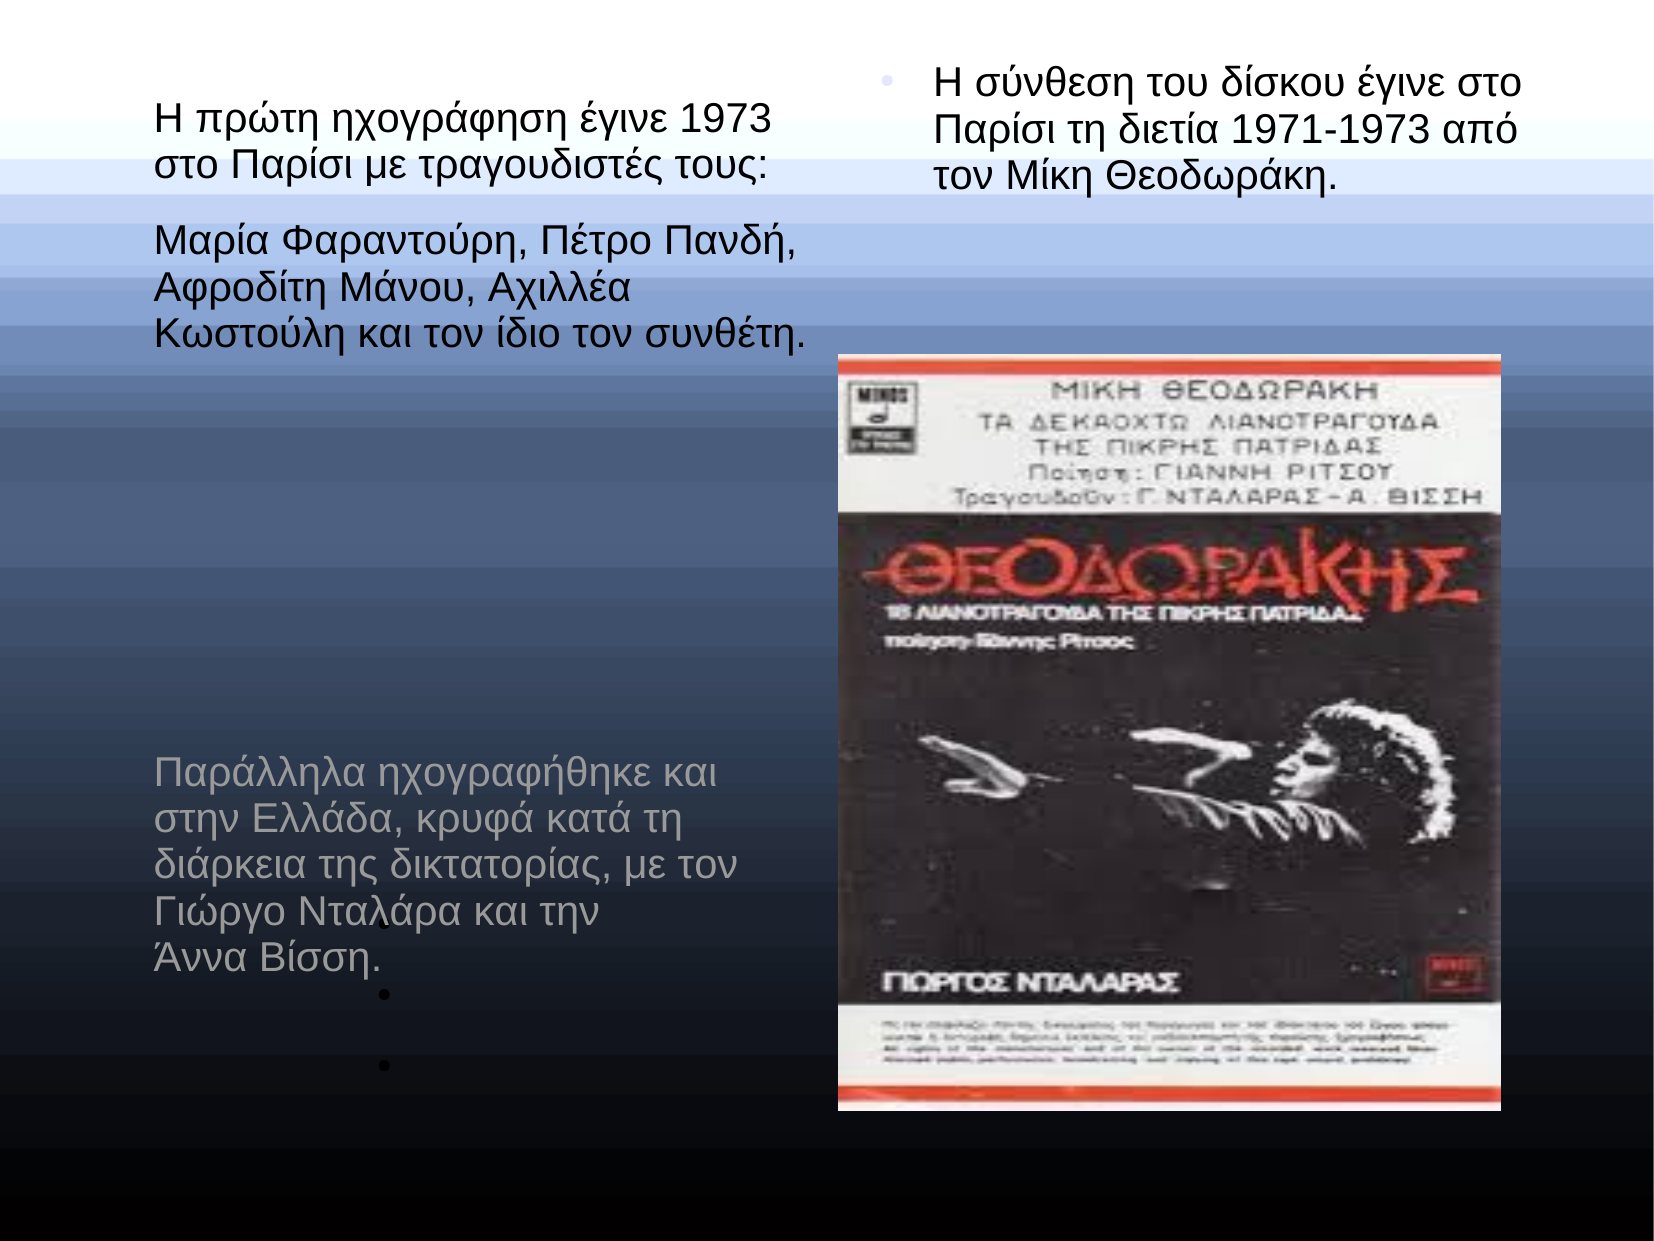

Η σύνθεση του δίσκου έγινε στο Παρίσι τη διετία 1971-1973 από τον Μίκη Θεοδωράκη.
# Η πρώτη ηχογράφηση έγινε 1973 στο Παρίσι με τραγουδιστές τους:
Μαρία Φαραντούρη, Πέτρο Πανδή, Αφροδίτη Μάνου, Αχιλλέα Κωστούλη και τον ίδιο τον συνθέτη.
Παράλληλα ηχογραφήθηκε και στην Ελλάδα, κρυφά κατά τη διάρκεια της δικτατορίας, με τον Γιώργο Νταλάρα και την Άννα Βίσση.